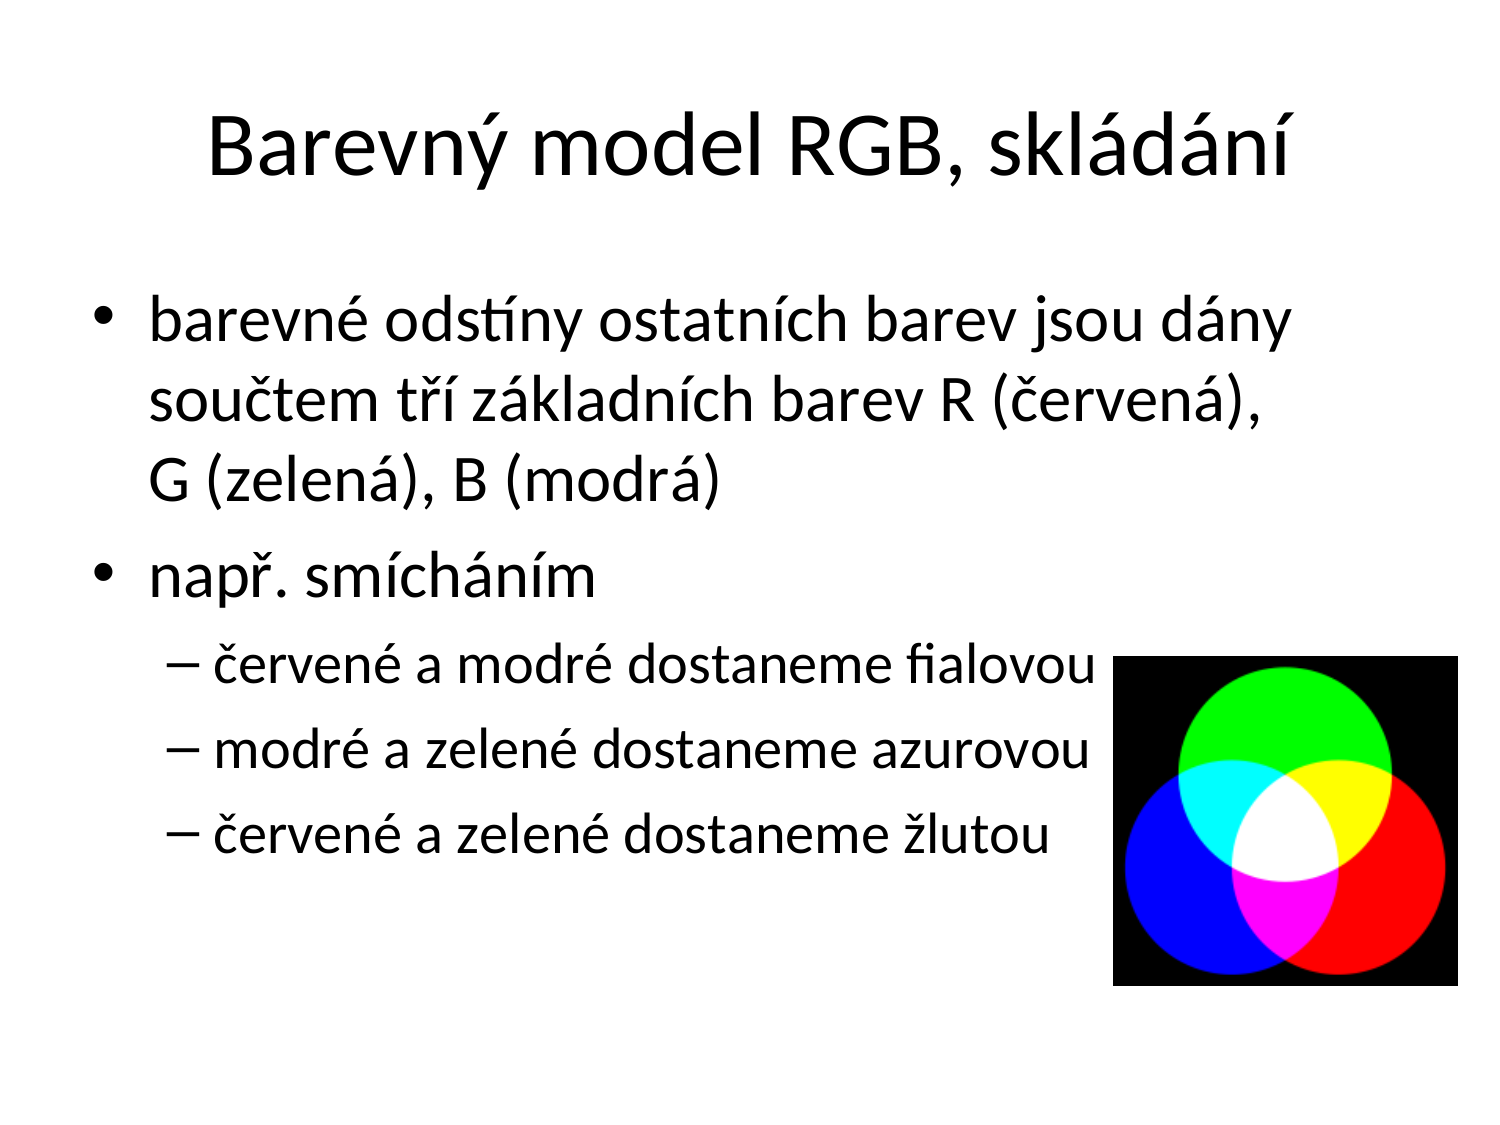

# Barevný model RGB, skládání
barevné odstíny ostatních barev jsou dány součtem tří základních barev R (červená),
G (zelená), B (modrá)
např. smícháním
červené a modré dostaneme fialovou
modré a zelené dostaneme azurovou
červené a zelené dostaneme žlutou